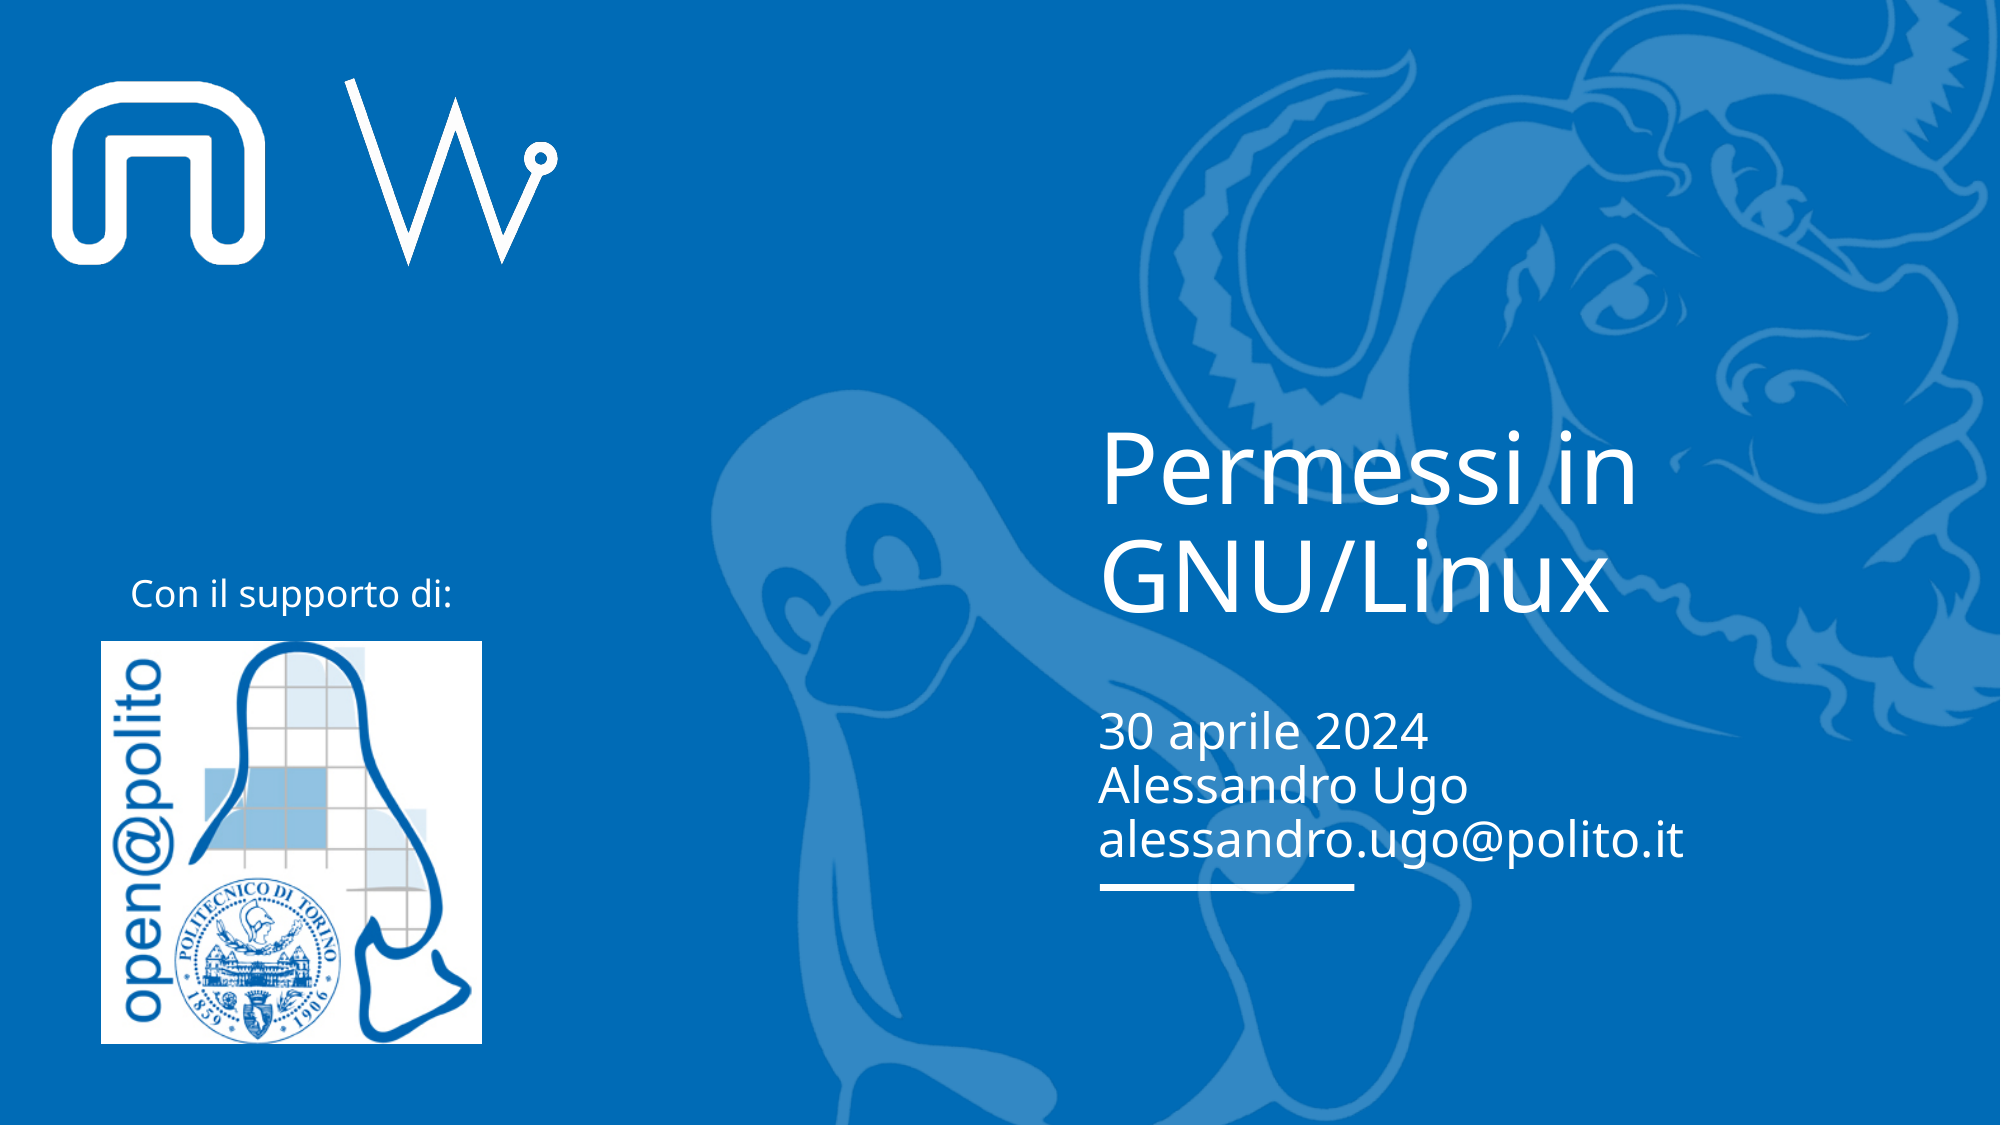

# Permessi in GNU/Linux
30 aprile 2024
Alessandro Ugo
alessandro.ugo@polito.it